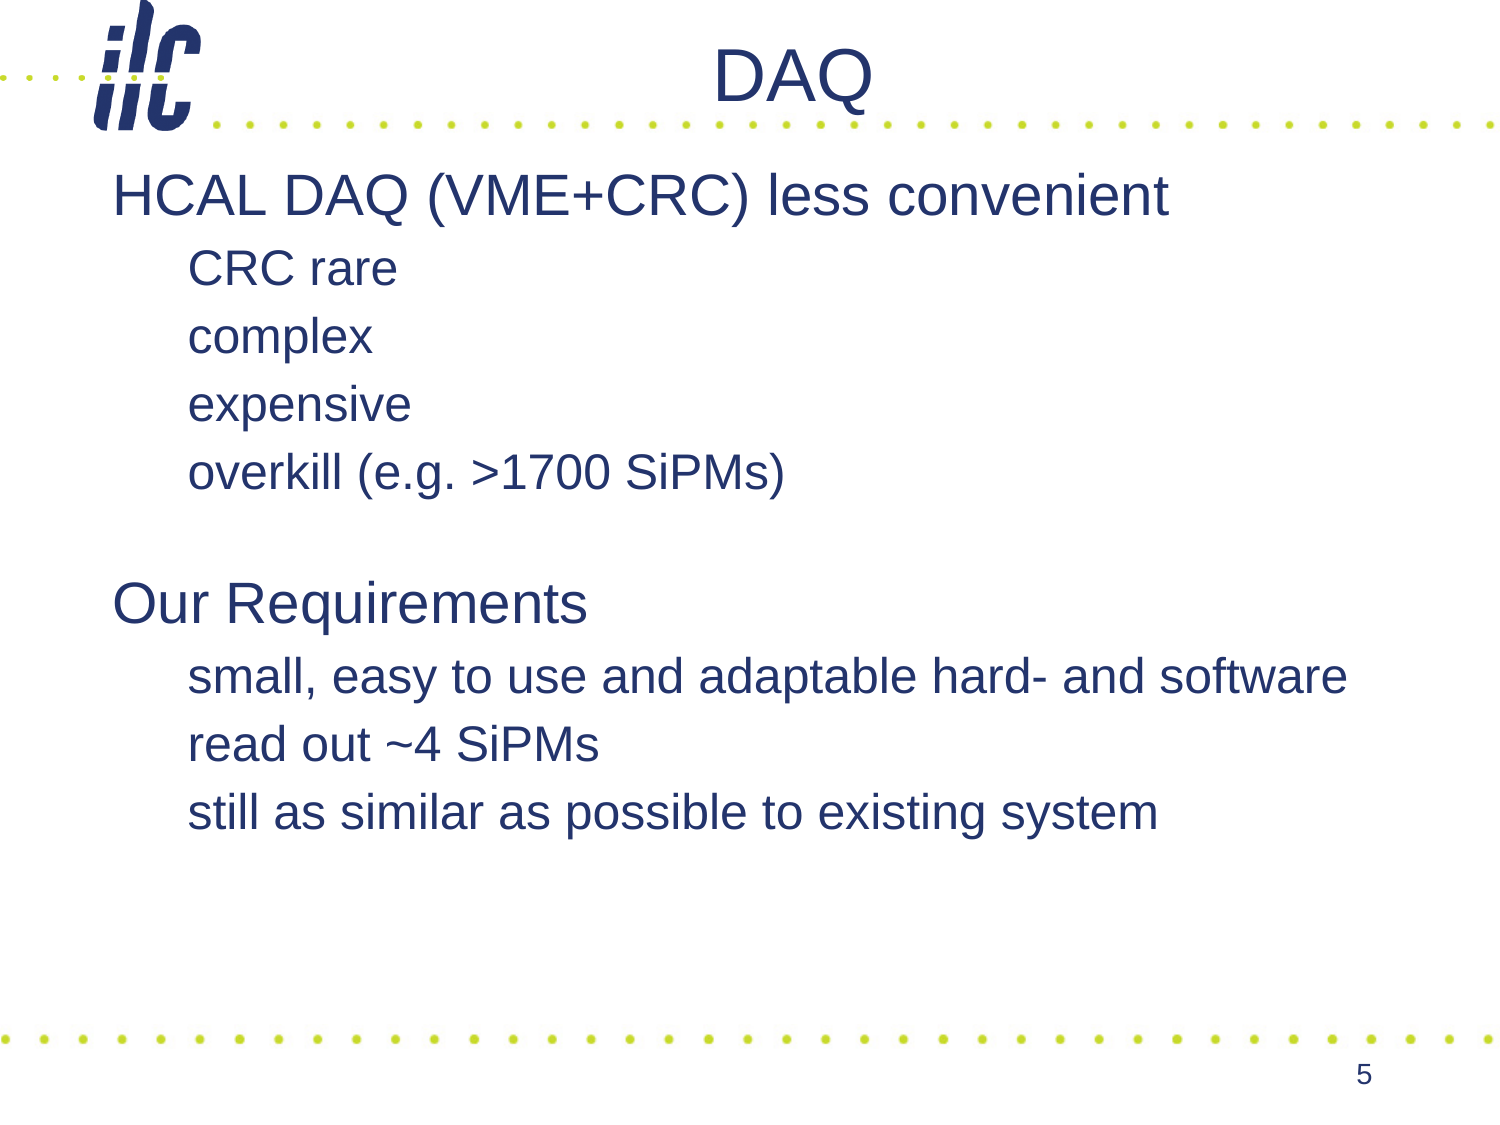

# DAQ
HCAL DAQ (VME+CRC) less convenient
CRC rare
complex
expensive
overkill (e.g. >1700 SiPMs)
Our Requirements
small, easy to use and adaptable hard- and software
read out ~4 SiPMs
still as similar as possible to existing system
5